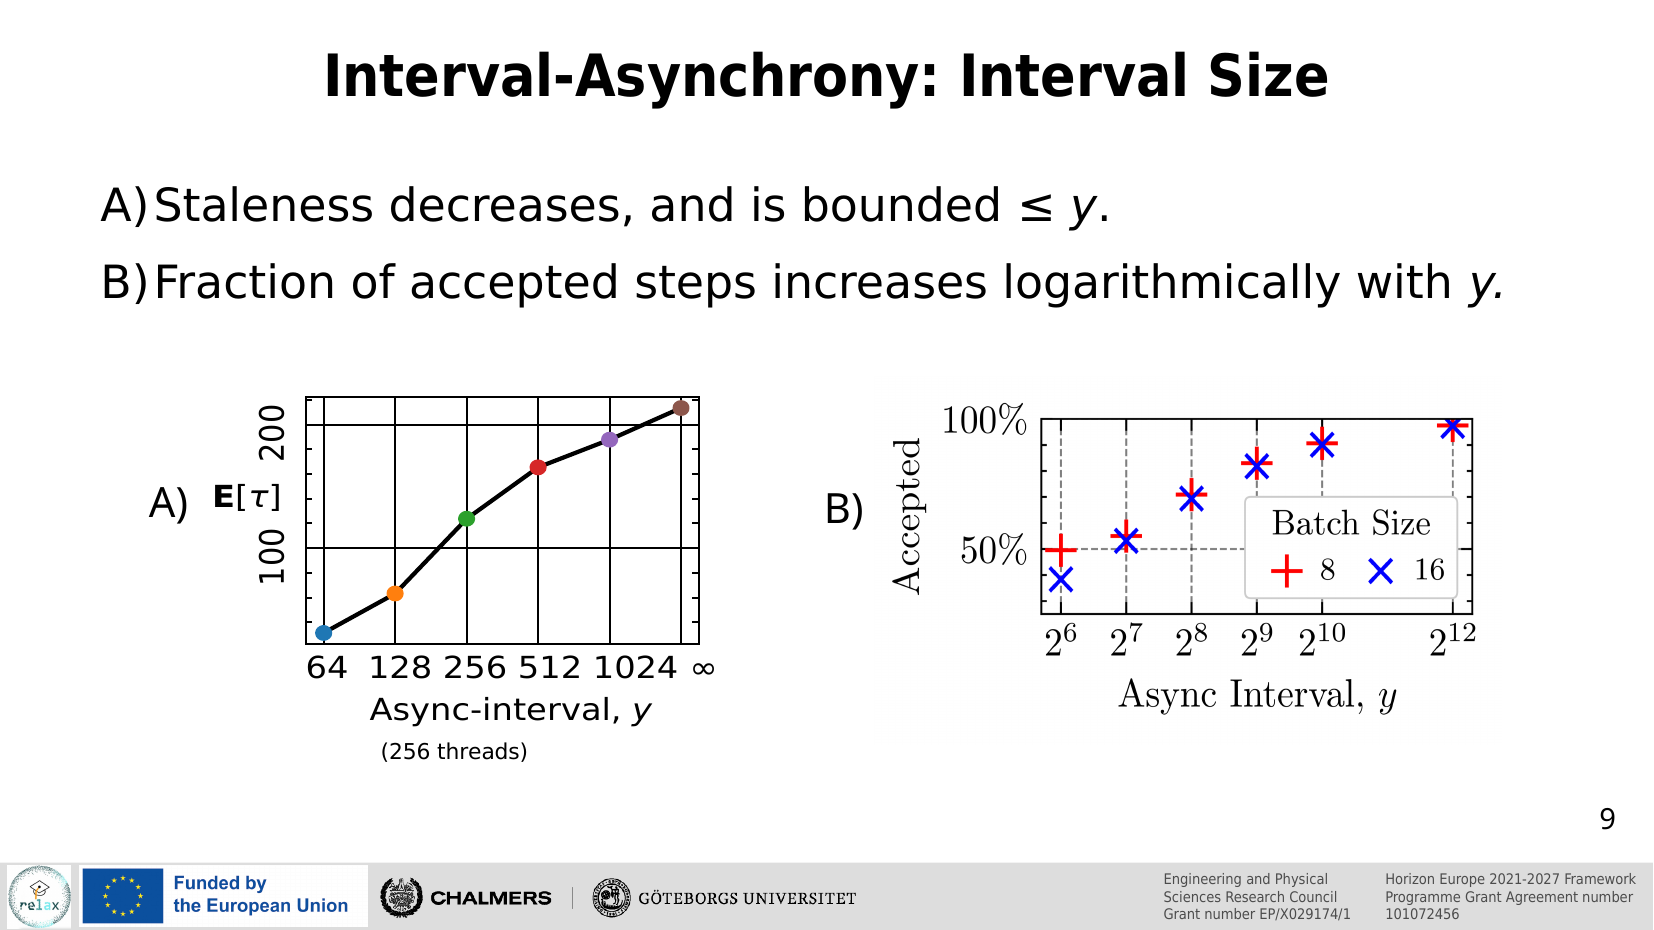

# Interval-Asynchrony: Interval Size
Staleness decreases, and is bounded ≤ y.
Fraction of accepted steps increases logarithmically with y.
(256 threads)
A)
B)
9